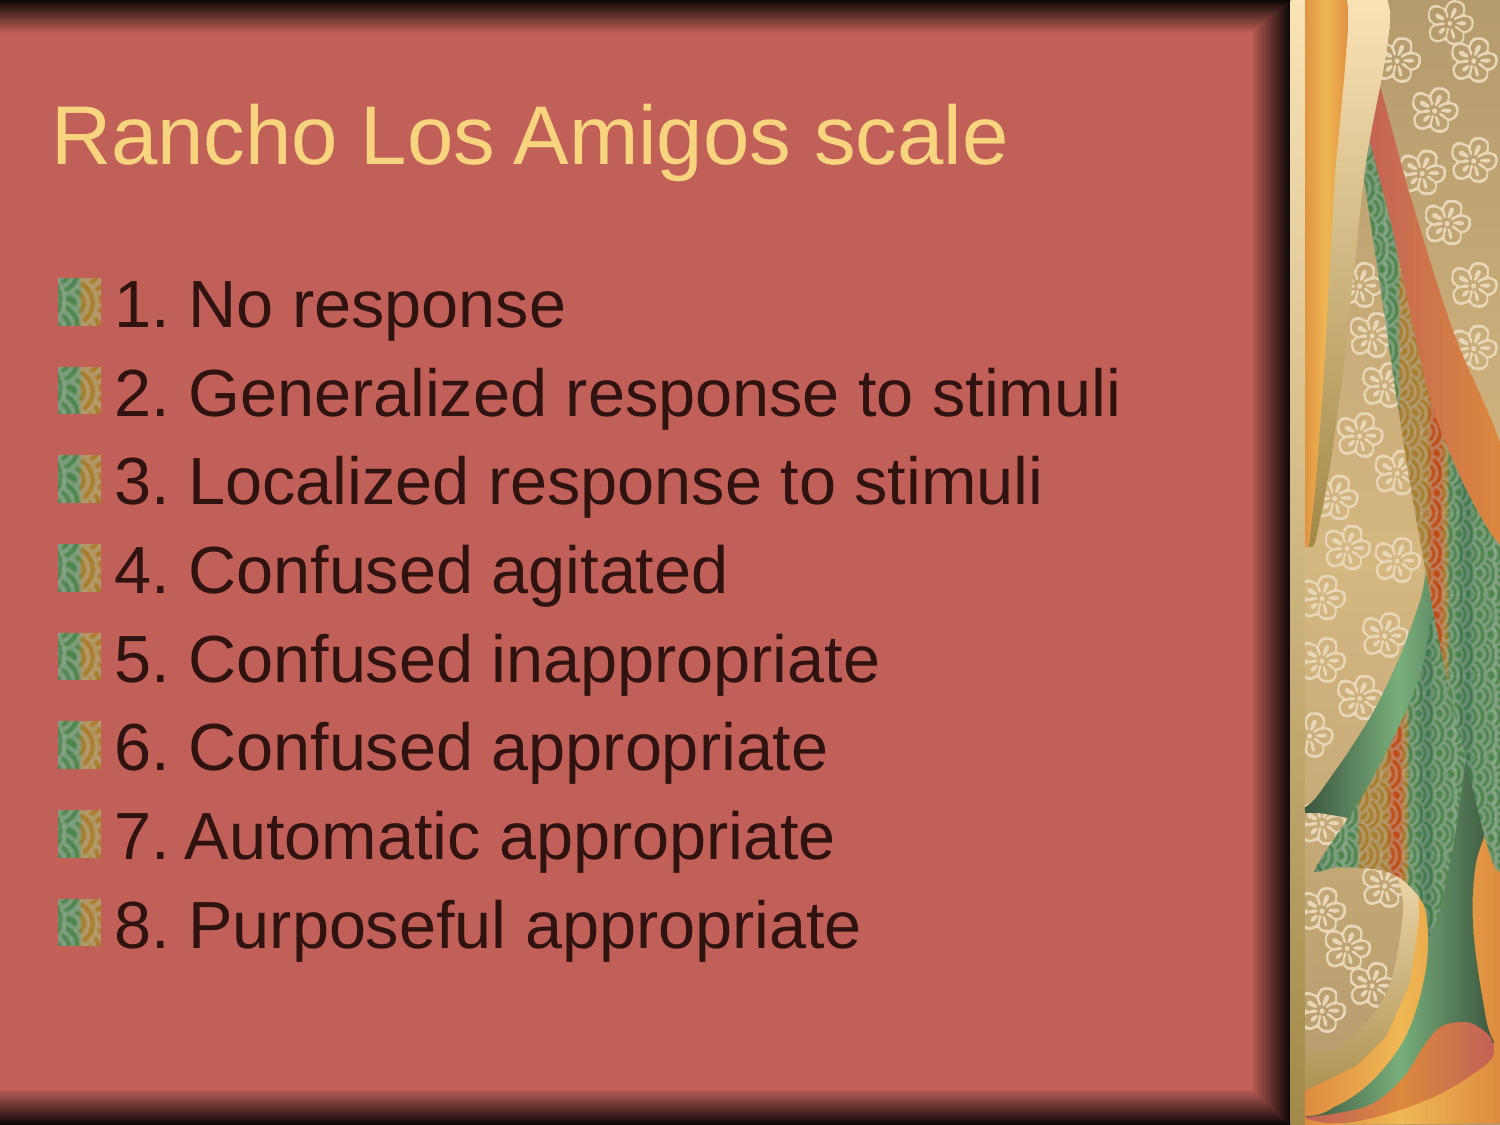

# Rancho Los Amigos scale
1. No response
2. Generalized response to stimuli
3. Localized response to stimuli
4. Confused agitated
5. Confused inappropriate
6. Confused appropriate
7. Automatic appropriate
8. Purposeful appropriate